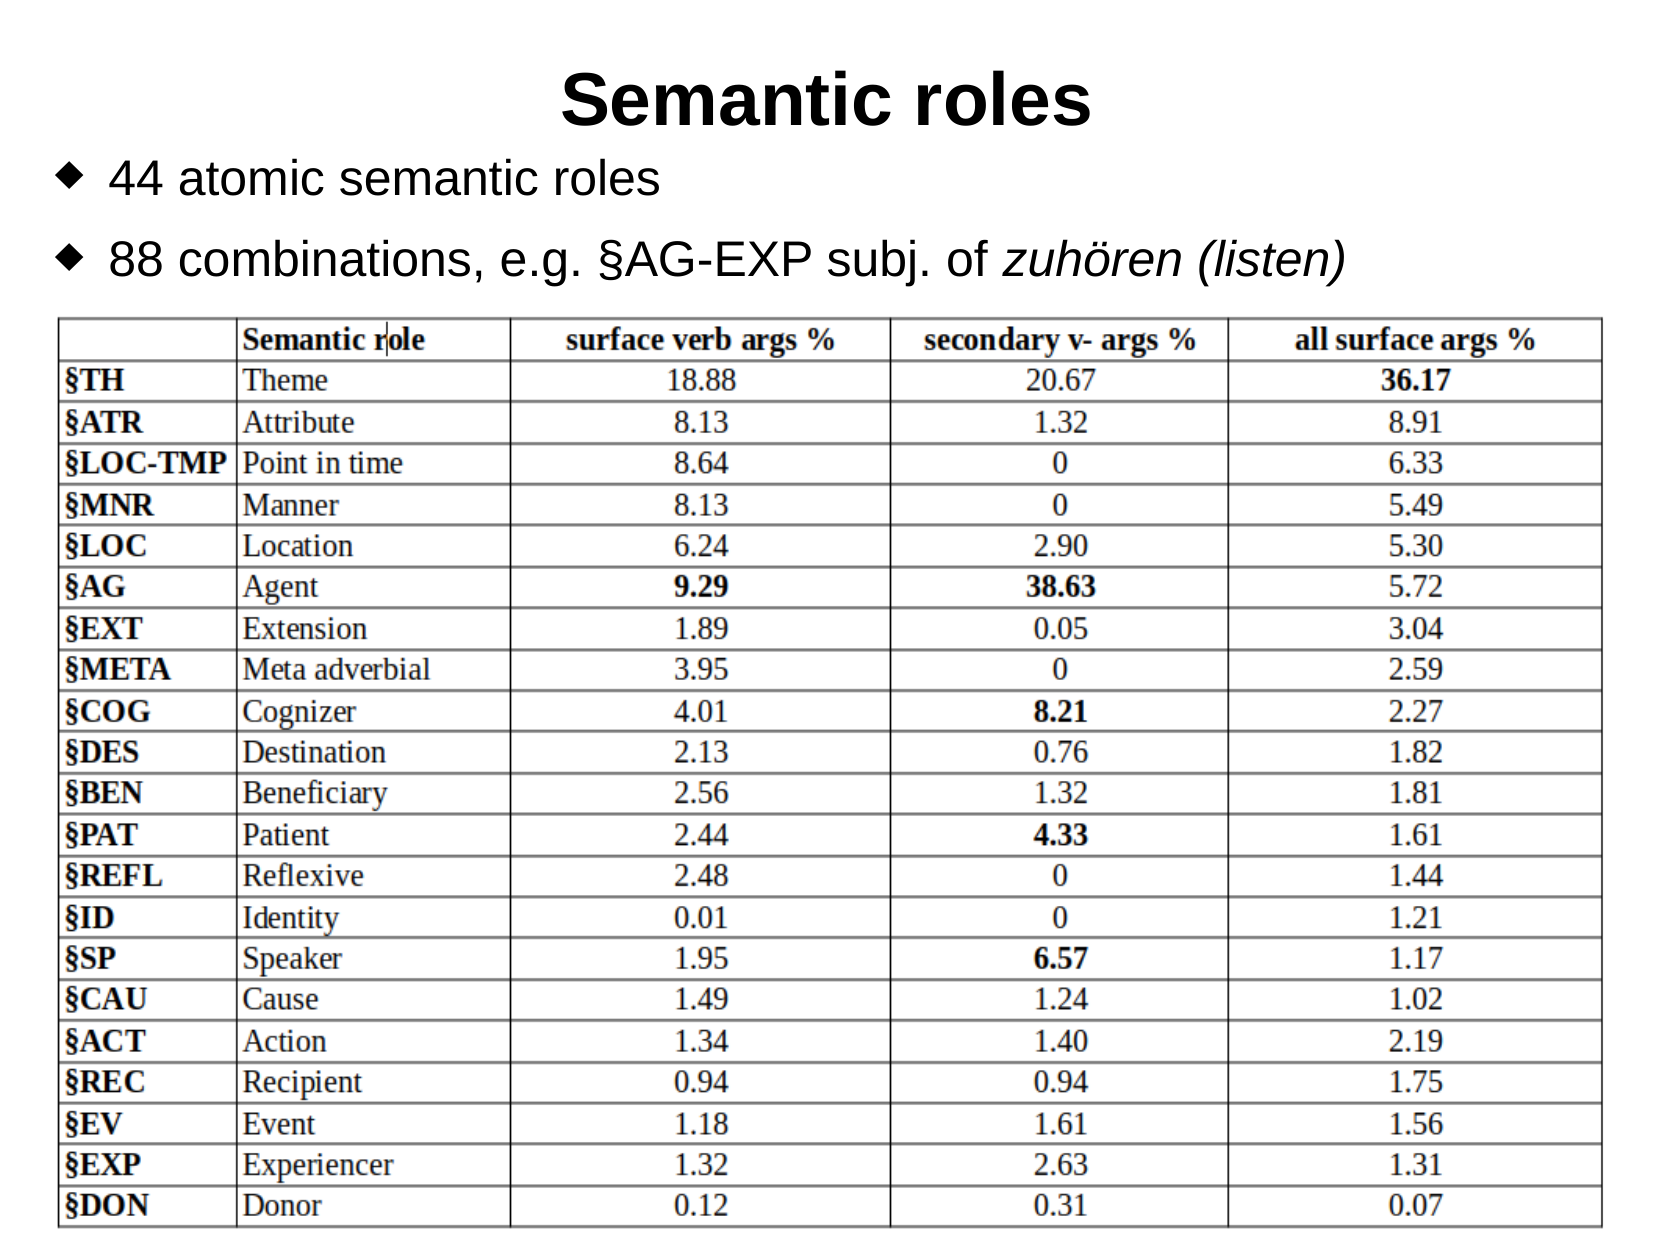

# Semantic roles
44 atomic semantic roles
88 combinations, e.g. §AG-EXP subj. of zuhören (listen)